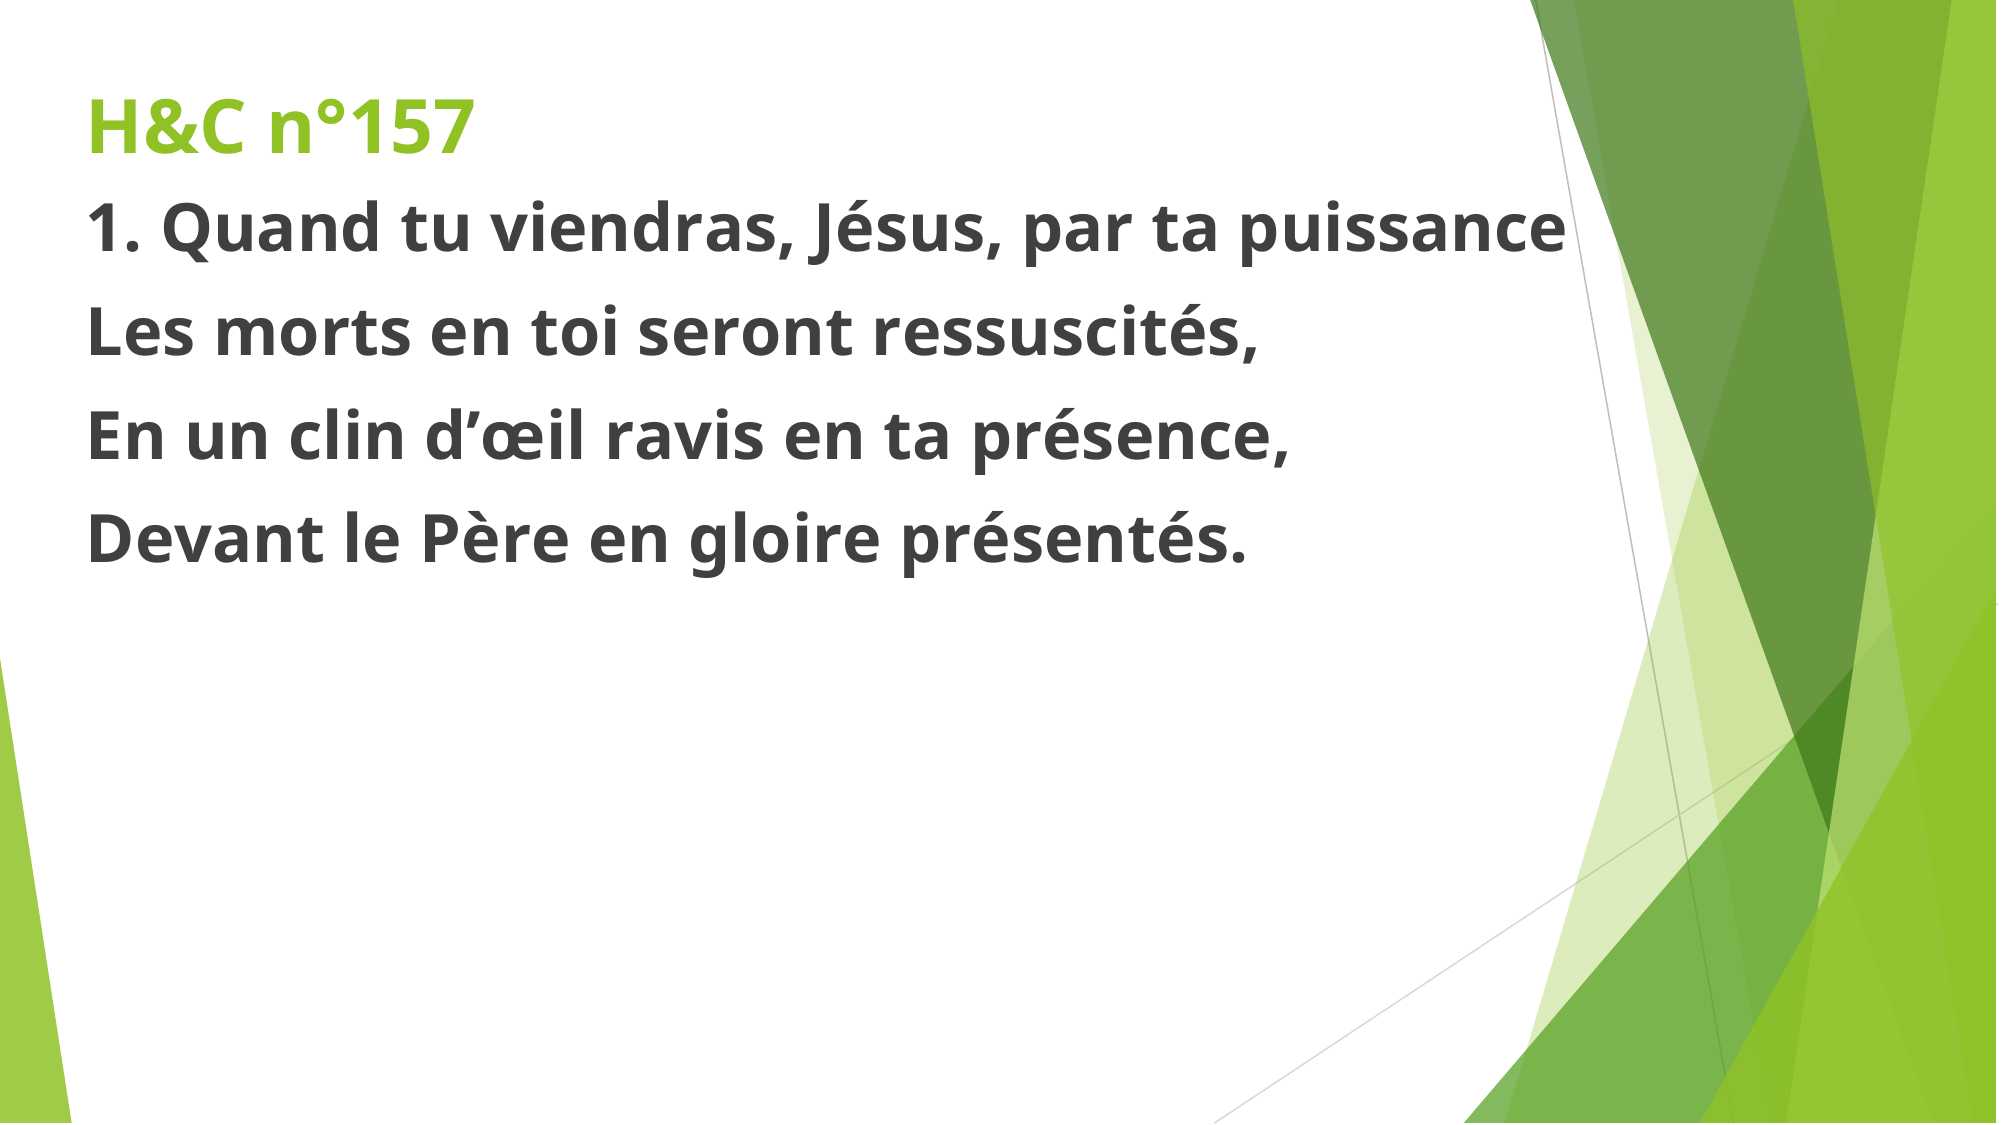

H&C n°157
1. Quand tu viendras, Jésus, par ta puissance
Les morts en toi seront ressuscités,
En un clin d’œil ravis en ta présence,
Devant le Père en gloire présentés.